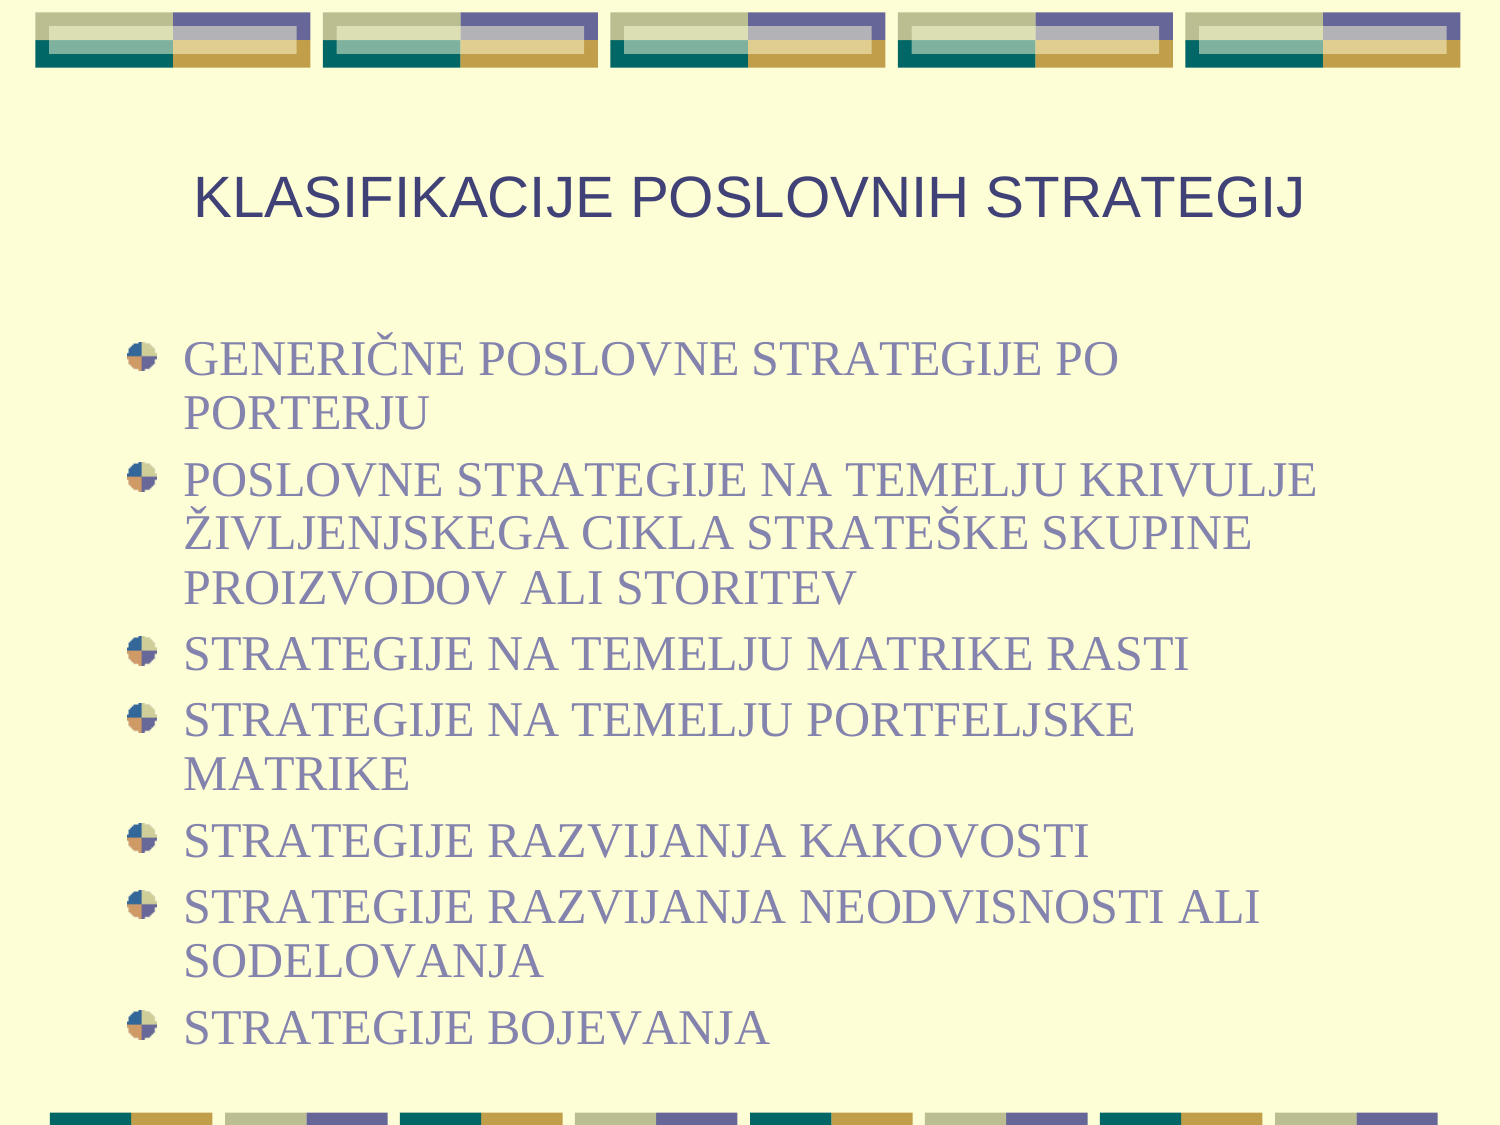

# KLASIFIKACIJE POSLOVNIH STRATEGIJ
GENERIČNE POSLOVNE STRATEGIJE PO PORTERJU
POSLOVNE STRATEGIJE NA TEMELJU KRIVULJE ŽIVLJENJSKEGA CIKLA STRATEŠKE SKUPINE PROIZVODOV ALI STORITEV
STRATEGIJE NA TEMELJU MATRIKE RASTI
STRATEGIJE NA TEMELJU PORTFELJSKE MATRIKE
STRATEGIJE RAZVIJANJA KAKOVOSTI
STRATEGIJE RAZVIJANJA NEODVISNOSTI ALI SODELOVANJA
STRATEGIJE BOJEVANJA